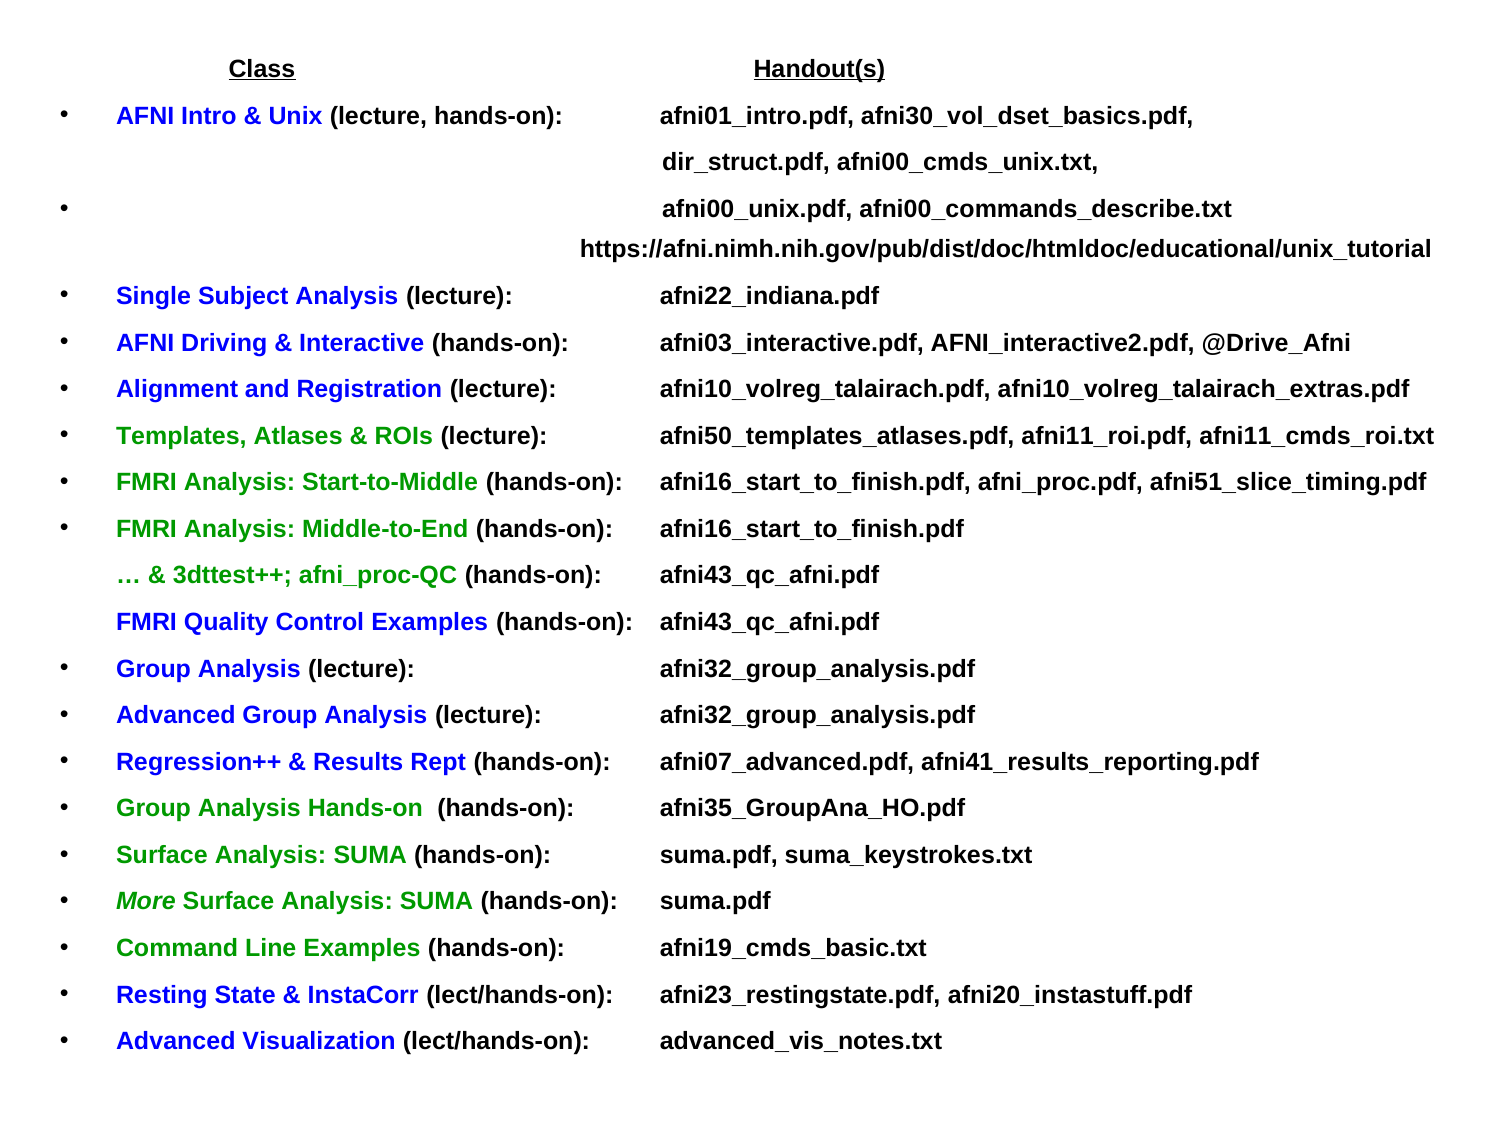

# Class							Handout(s)
AFNI Intro & Unix (lecture, hands-on):		afni01_intro.pdf, afni30_vol_dset_basics.pdf,
 dir_struct.pdf, afni00_cmds_unix.txt,
 afni00_unix.pdf, afni00_commands_describe.txt
 	 https://afni.nimh.nih.gov/pub/dist/doc/htmldoc/educational/unix_tutorial
Single Subject Analysis (lecture): 		afni22_indiana.pdf
AFNI Driving & Interactive (hands-on): 		afni03_interactive.pdf, AFNI_interactive2.pdf, @Drive_Afni
Alignment and Registration (lecture): 	afni10_volreg_talairach.pdf, afni10_volreg_talairach_extras.pdf
Templates, Atlases & ROIs (lecture):		afni50_templates_atlases.pdf, afni11_roi.pdf, afni11_cmds_roi.txt
FMRI Analysis: Start-to-Middle (hands-on):	afni16_start_to_finish.pdf, afni_proc.pdf, afni51_slice_timing.pdf
FMRI Analysis: Middle-to-End (hands-on):	afni16_start_to_finish.pdf
… & 3dttest++; afni_proc-QC (hands-on):	afni43_qc_afni.pdf
FMRI Quality Control Examples (hands-on):	afni43_qc_afni.pdf
Group Analysis (lecture):				afni32_group_analysis.pdf
Advanced Group Analysis (lecture):		afni32_group_analysis.pdf
Regression++ & Results Rept (hands-on):	afni07_advanced.pdf, afni41_results_reporting.pdf
Group Analysis Hands-on (hands-on):		afni35_GroupAna_HO.pdf
Surface Analysis: SUMA (hands-on):	 	suma.pdf, suma_keystrokes.txt
More Surface Analysis: SUMA (hands-on):	suma.pdf
Command Line Examples (hands-on):		afni19_cmds_basic.txt
Resting State & InstaCorr (lect/hands-on):	afni23_restingstate.pdf, afni20_instastuff.pdf
Advanced Visualization (lect/hands-on):	advanced_vis_notes.txt